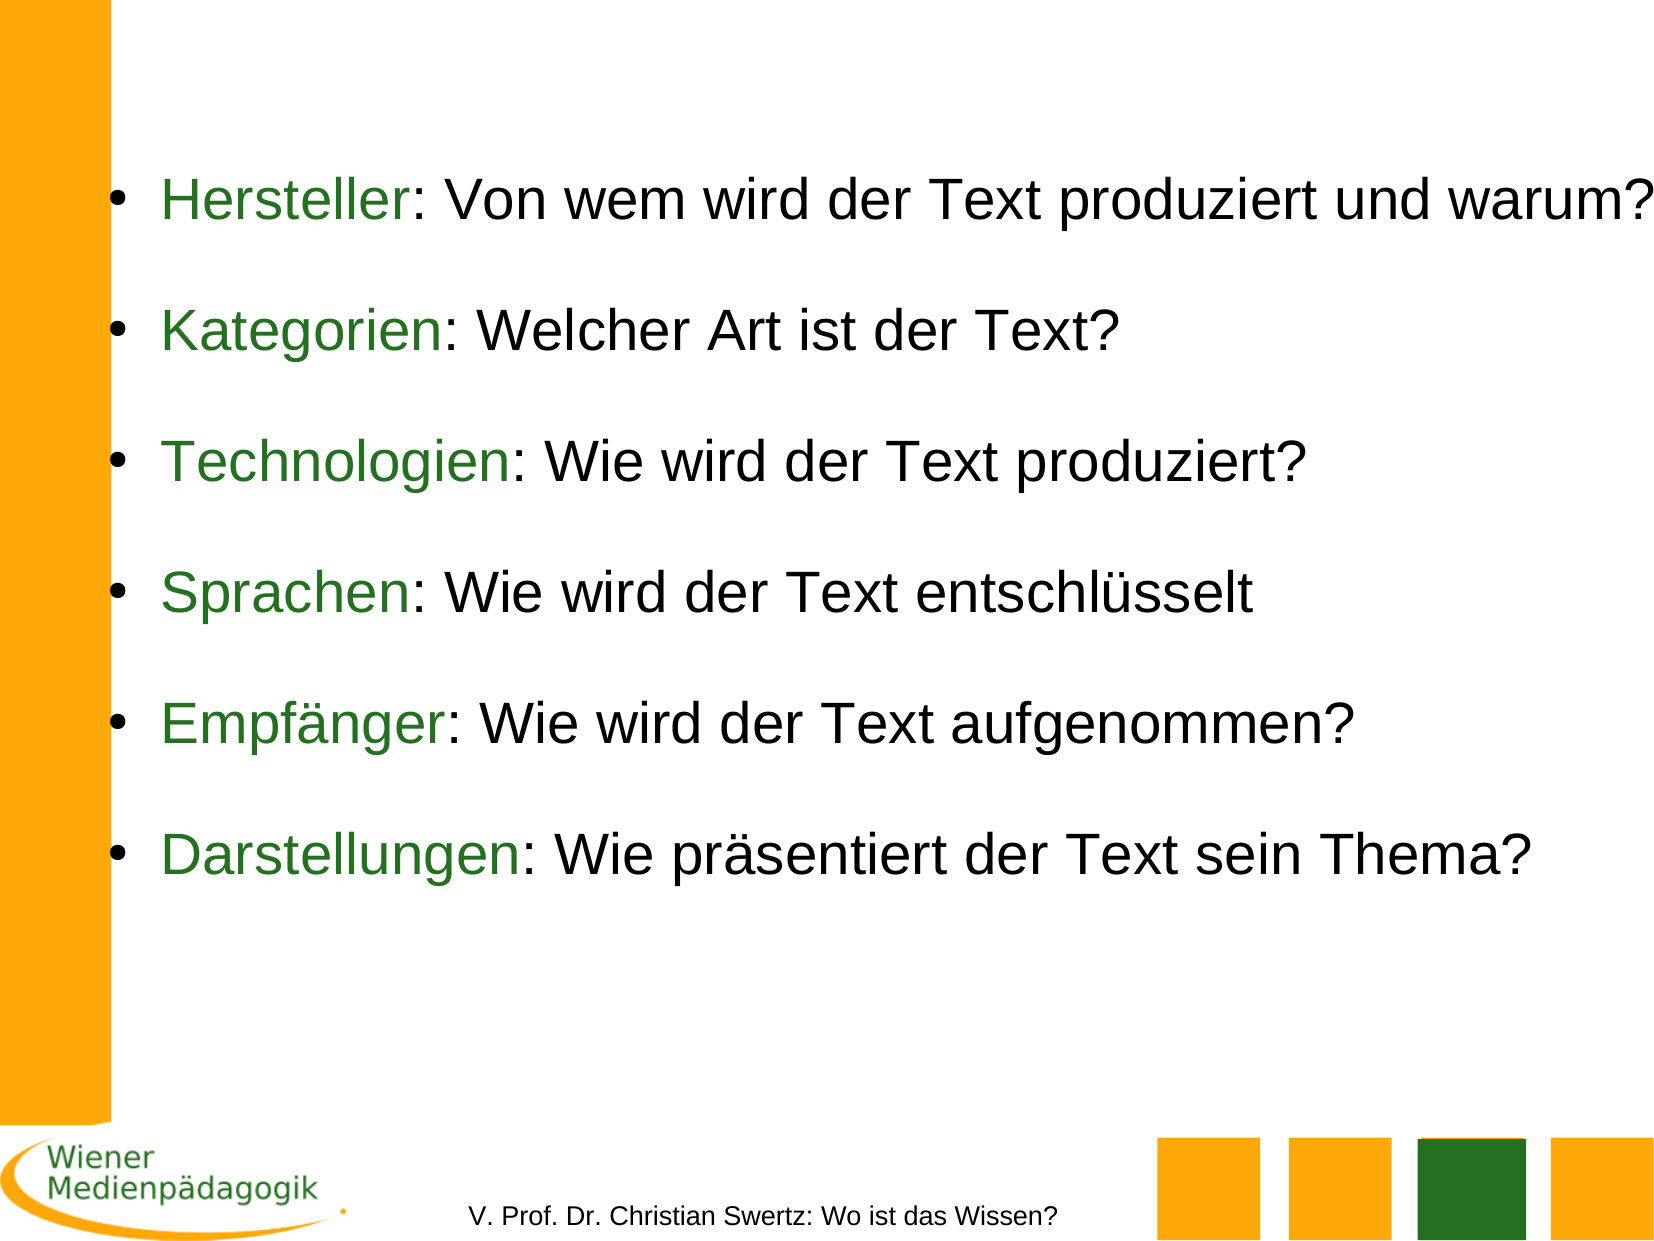

Hersteller: Von wem wird der Text produziert und warum?
 Kategorien: Welcher Art ist der Text?
 Technologien: Wie wird der Text produziert?
 Sprachen: Wie wird der Text entschlüsselt
 Empfänger: Wie wird der Text aufgenommen?
 Darstellungen: Wie präsentiert der Text sein Thema?